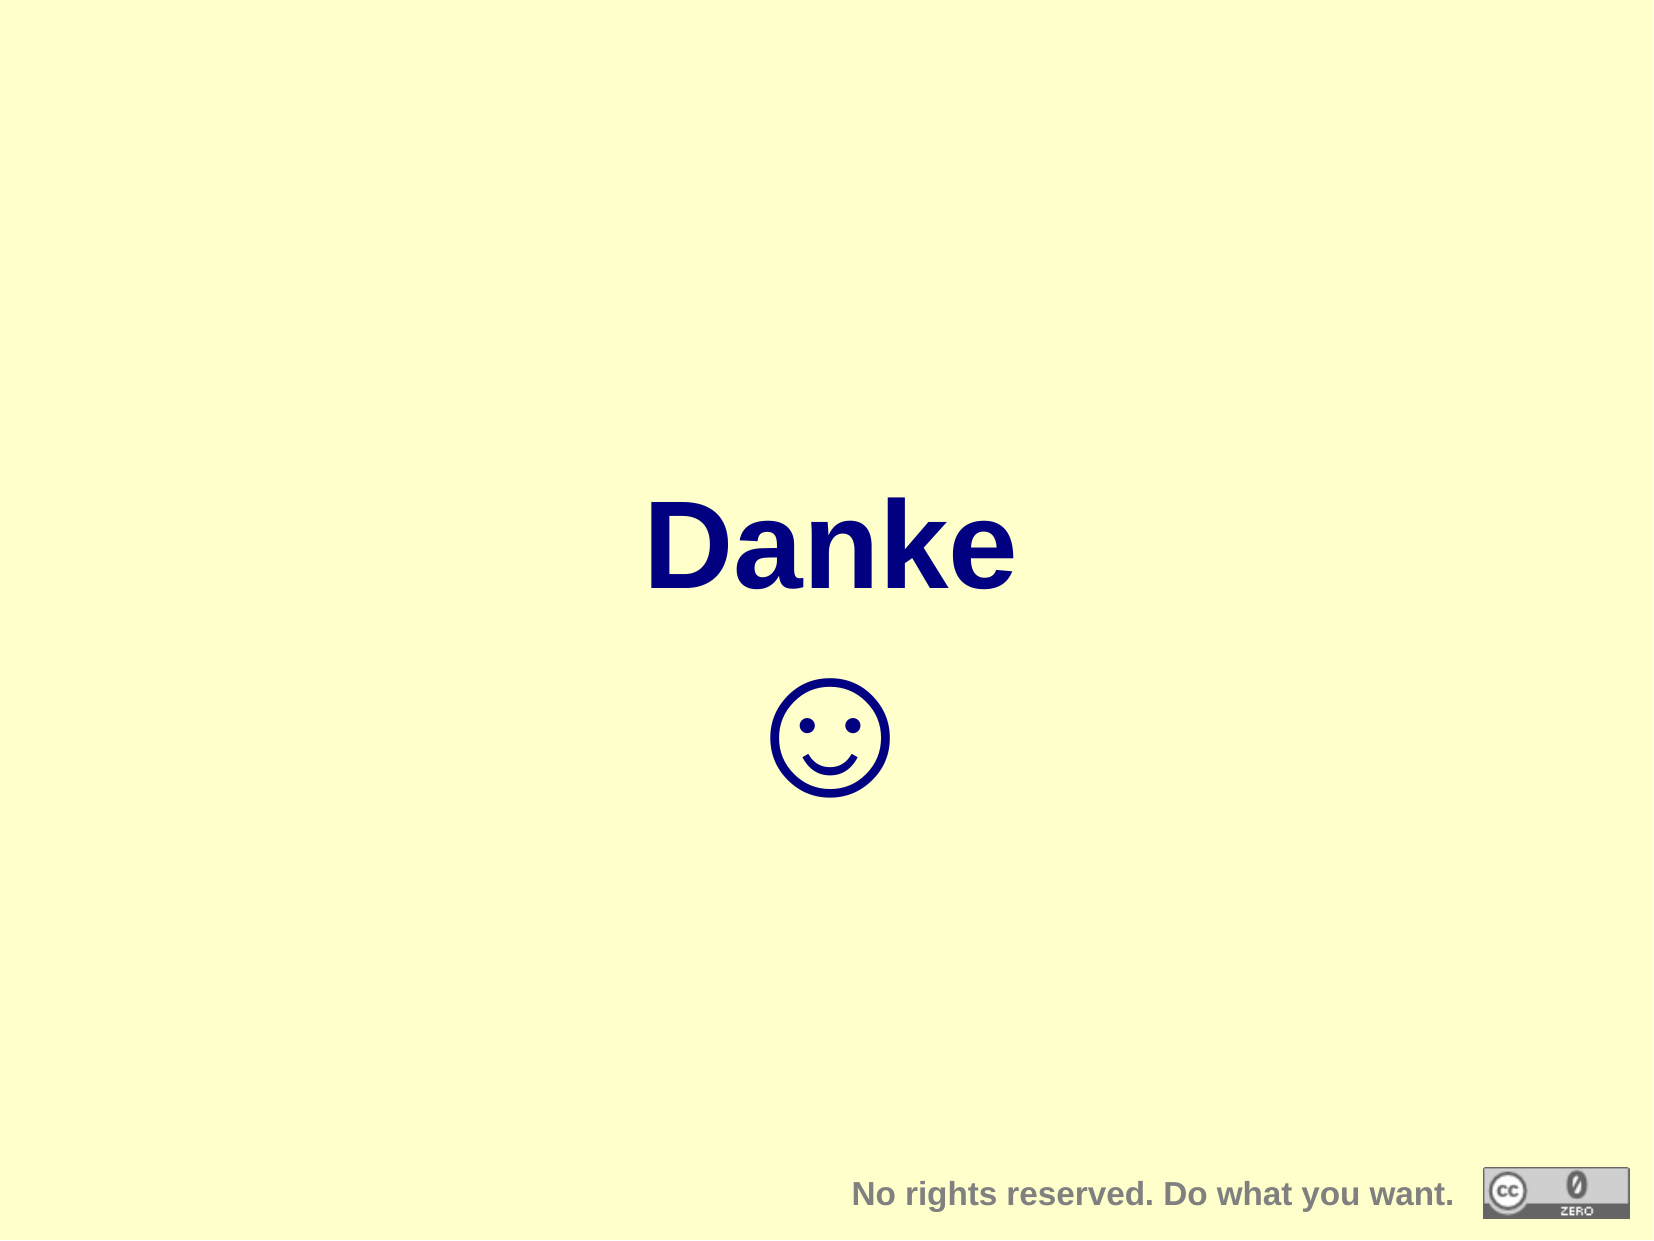

# Danke ☺
No rights reserved. Do what you want.